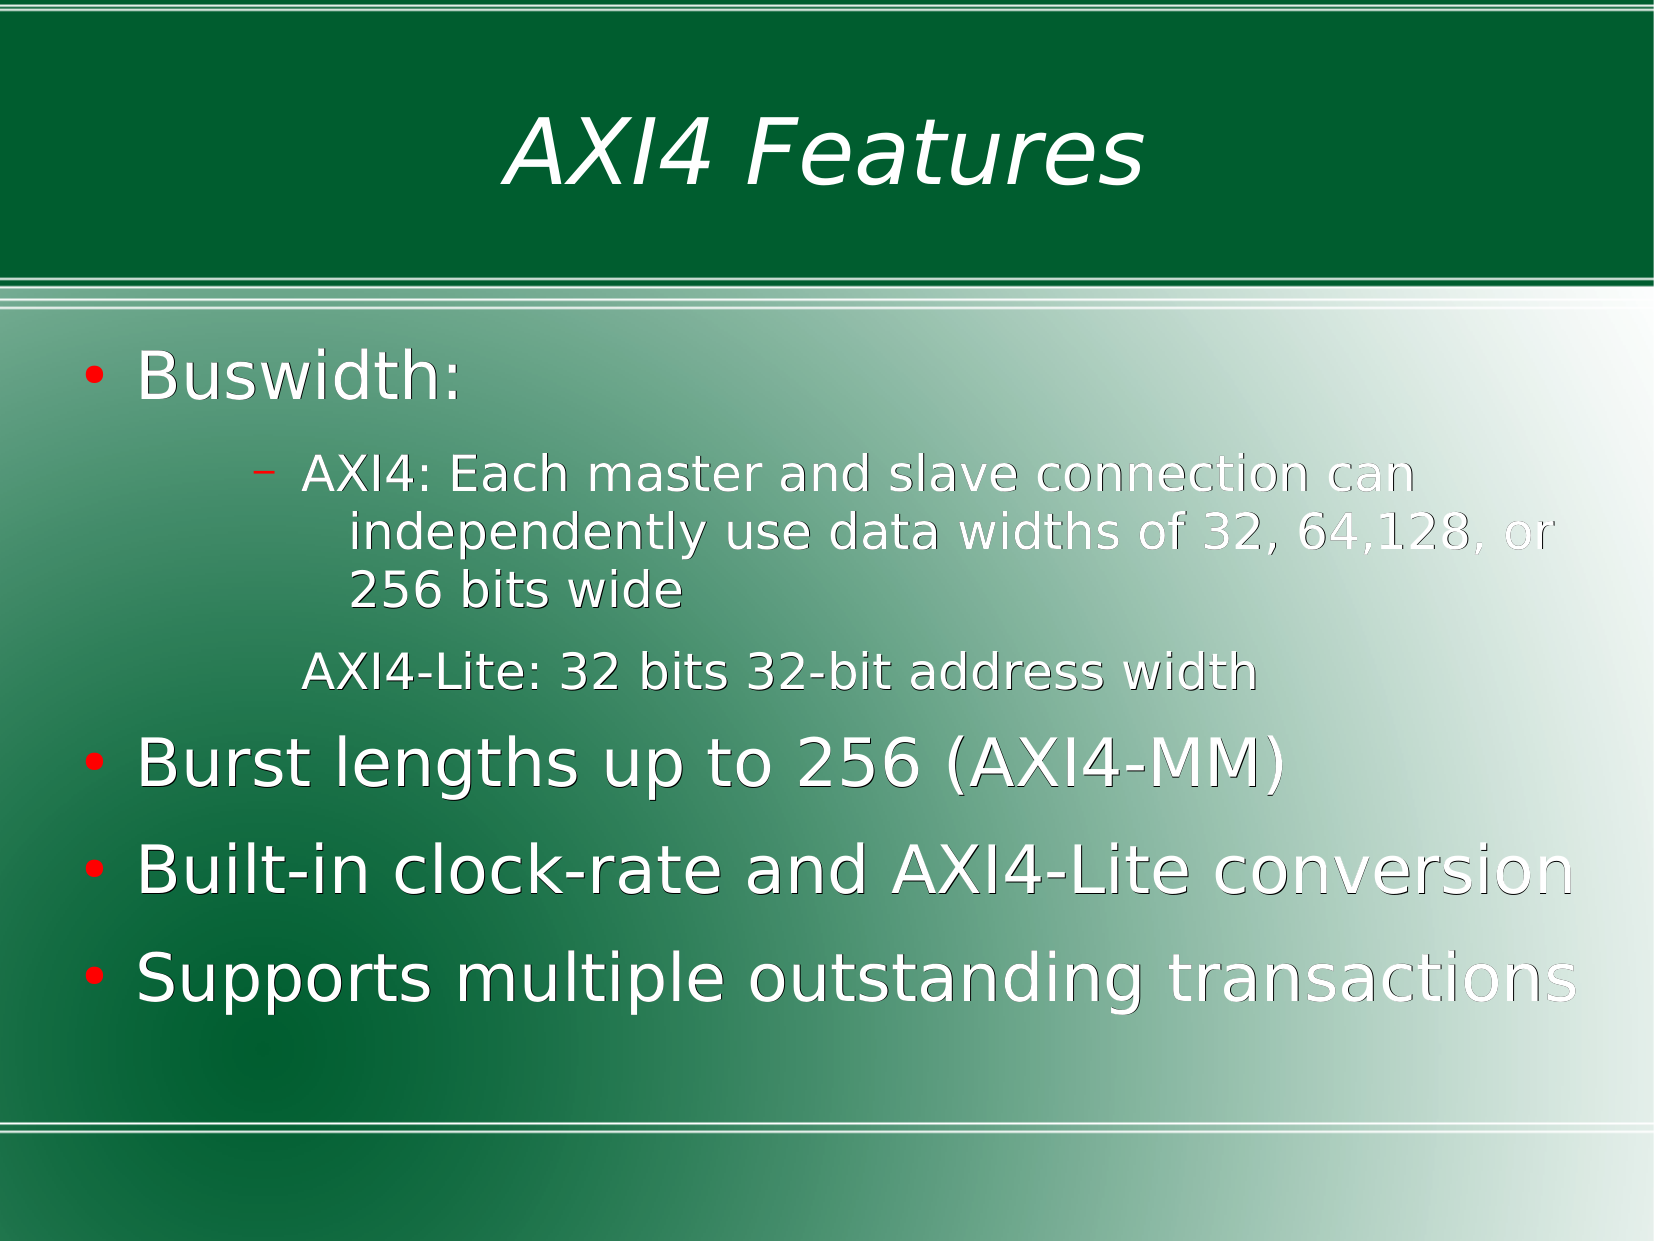

# AXI4 Features
Buswidth:
AXI4: Each master and slave connection can independently use data widths of 32, 64,128, or 256 bits wide
AXI4-Lite: 32 bits 32-bit address width
Burst lengths up to 256 (AXI4-MM)
Built-in clock-rate and AXI4-Lite conversion
Supports multiple outstanding transactions